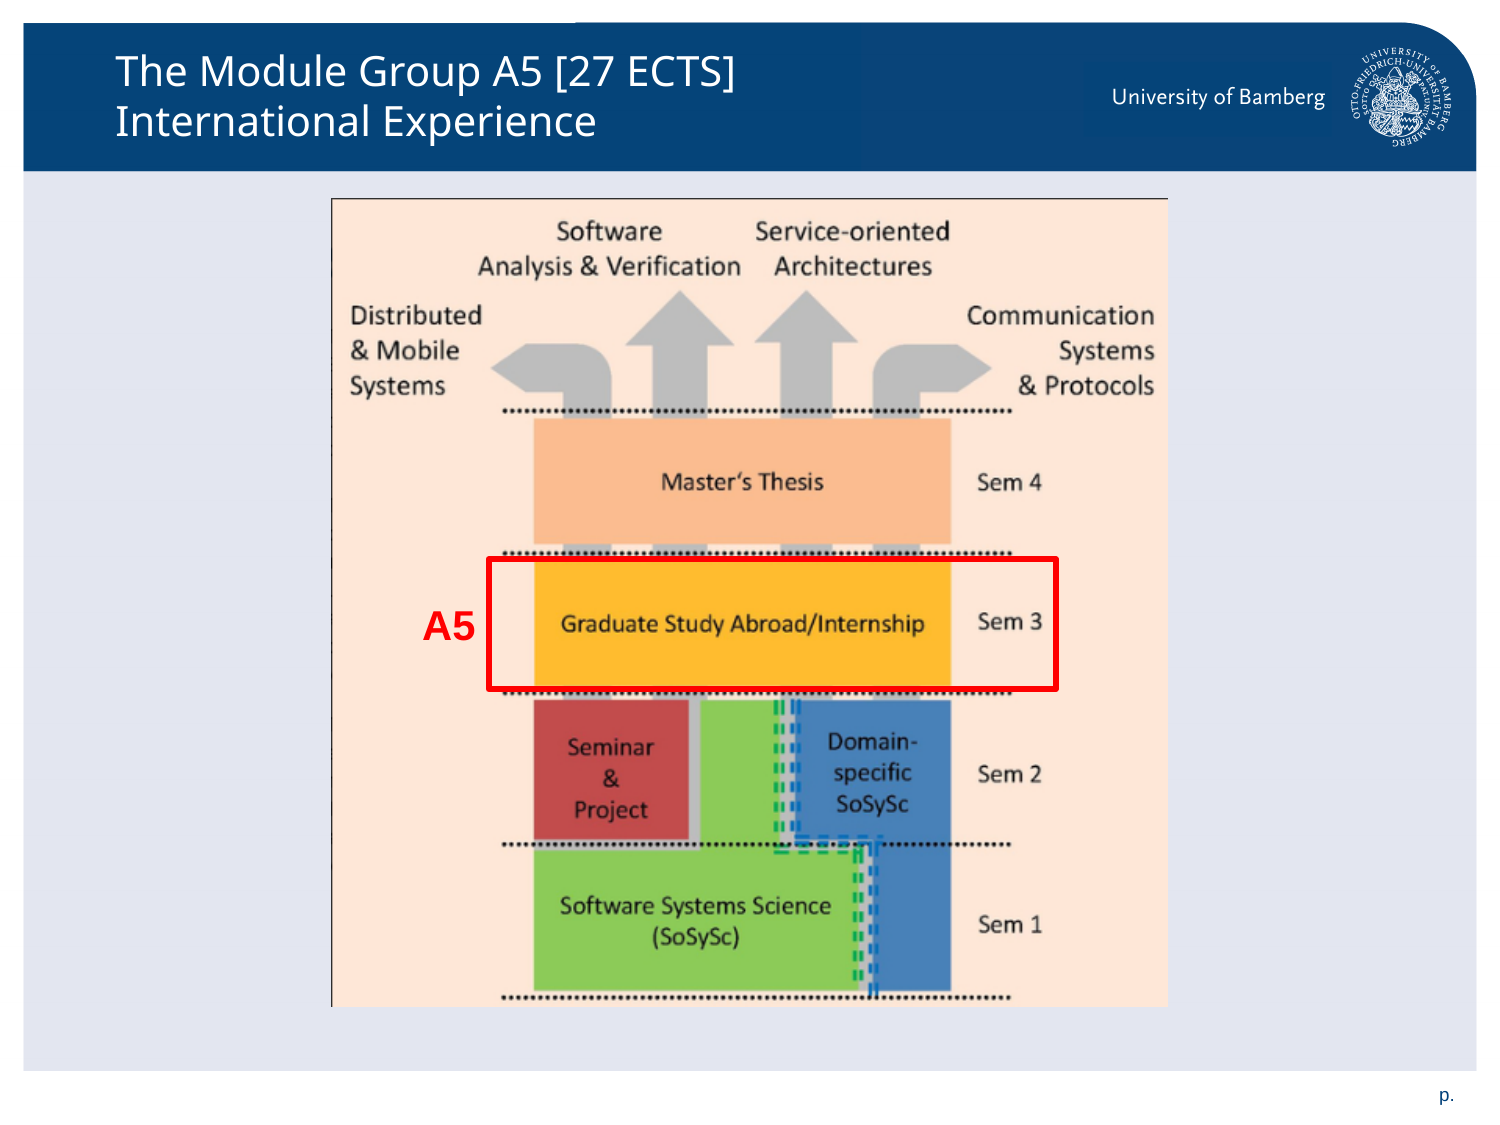

# The Module Group A5 [27 ECTS] International Experience
A5